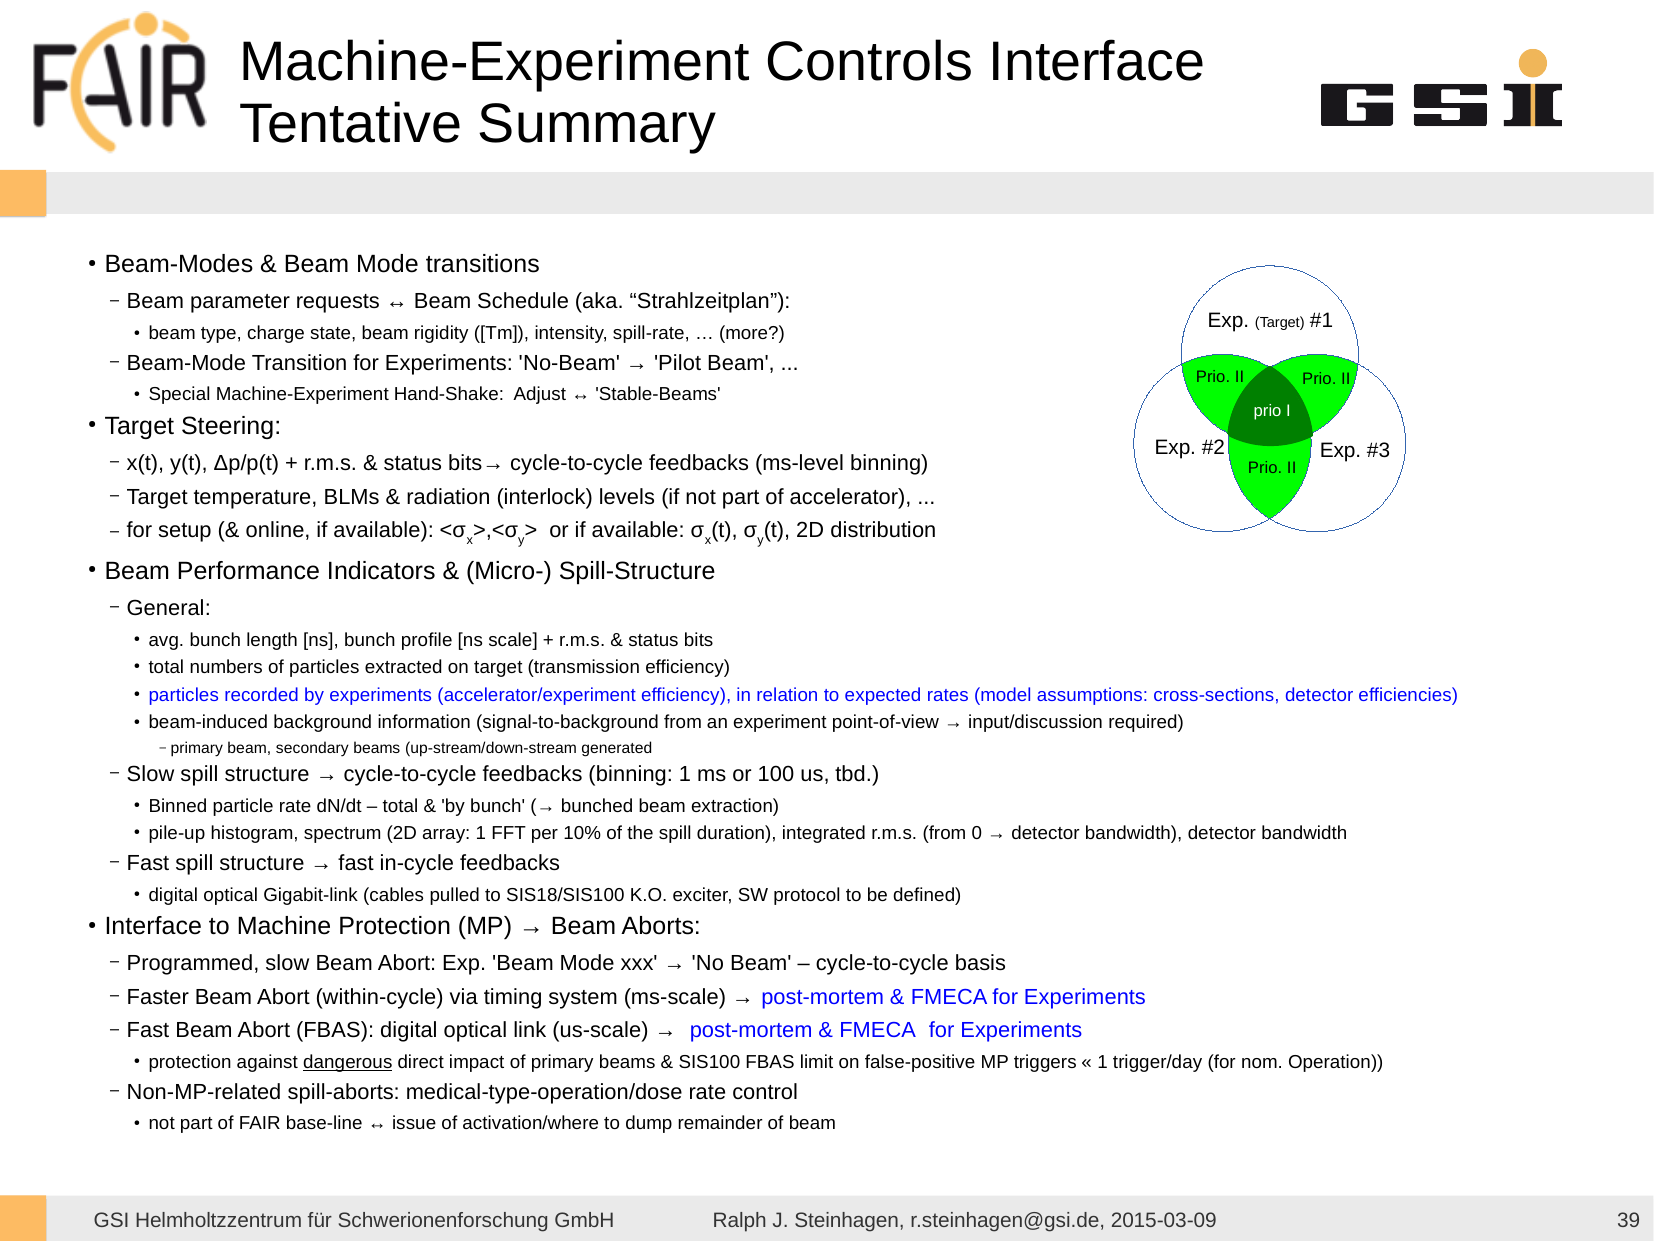

# Machine-Experiment Controls Interface Tentative Summary
Beam-Modes & Beam Mode transitions
Beam parameter requests ↔ Beam Schedule (aka. “Strahlzeitplan”):
beam type, charge state, beam rigidity ([Tm]), intensity, spill-rate, … (more?)
Beam-Mode Transition for Experiments: 'No-Beam' → 'Pilot Beam', ...
Special Machine-Experiment Hand-Shake: Adjust ↔ 'Stable-Beams'
Target Steering:
x(t), y(t), Δp/p(t) + r.m.s. & status bits→ cycle-to-cycle feedbacks (ms-level binning)
Target temperature, BLMs & radiation (interlock) levels (if not part of accelerator), ...
for setup (& online, if available): <σx>,<σy> or if available: σx(t), σy(t), 2D distribution
Beam Performance Indicators & (Micro-) Spill-Structure
General:
avg. bunch length [ns], bunch profile [ns scale] + r.m.s. & status bits
total numbers of particles extracted on target (transmission efficiency)
particles recorded by experiments (accelerator/experiment efficiency), in relation to expected rates (model assumptions: cross-sections, detector efficiencies)
beam-induced background information (signal-to-background from an experiment point-of-view → input/discussion required)
primary beam, secondary beams (up-stream/down-stream generated
Slow spill structure → cycle-to-cycle feedbacks (binning: 1 ms or 100 us, tbd.)
Binned particle rate dN/dt – total & 'by bunch' (→ bunched beam extraction)
pile-up histogram, spectrum (2D array: 1 FFT per 10% of the spill duration), integrated r.m.s. (from 0 → detector bandwidth), detector bandwidth
Fast spill structure → fast in-cycle feedbacks
digital optical Gigabit-link (cables pulled to SIS18/SIS100 K.O. exciter, SW protocol to be defined)
Interface to Machine Protection (MP) → Beam Aborts:
Programmed, slow Beam Abort: Exp. 'Beam Mode xxx' → 'No Beam' – cycle-to-cycle basis
Faster Beam Abort (within-cycle) via timing system (ms-scale) → post-mortem & FMECA for Experiments
Fast Beam Abort (FBAS): digital optical link (us-scale) → post-mortem & FMECA for Experiments
protection against dangerous direct impact of primary beams & SIS100 FBAS limit on false-positive MP triggers « 1 trigger/day (for nom. Operation))
Non-MP-related spill-aborts: medical-type-operation/dose rate control
not part of FAIR base-line ↔ issue of activation/where to dump remainder of beam
Exp. (Target) #1
Prio. II
Prio. II
prio I
Exp. #2
Exp. #3
Prio. II